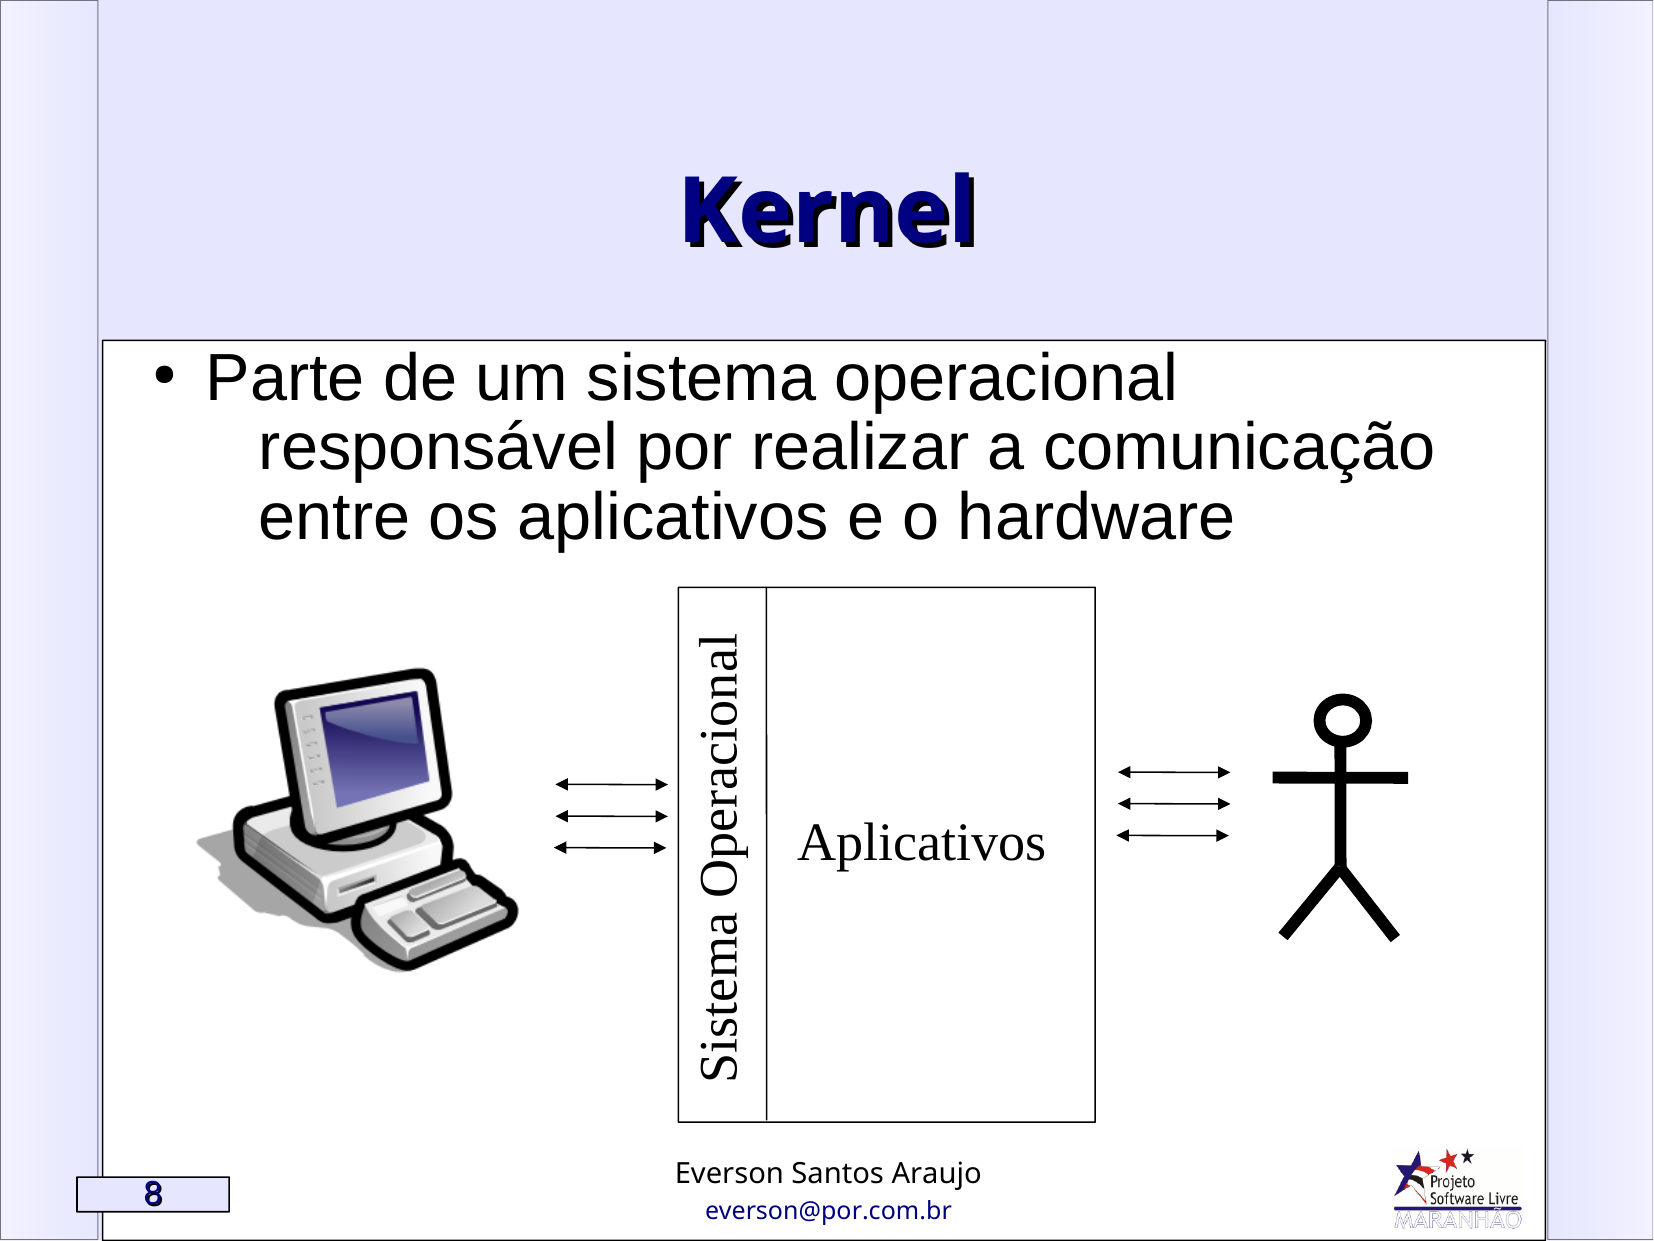

# Kernel
Parte de um sistema operacional responsável por realizar a comunicação entre os aplicativos e o hardware
Aplicativos
Sistema Operacional